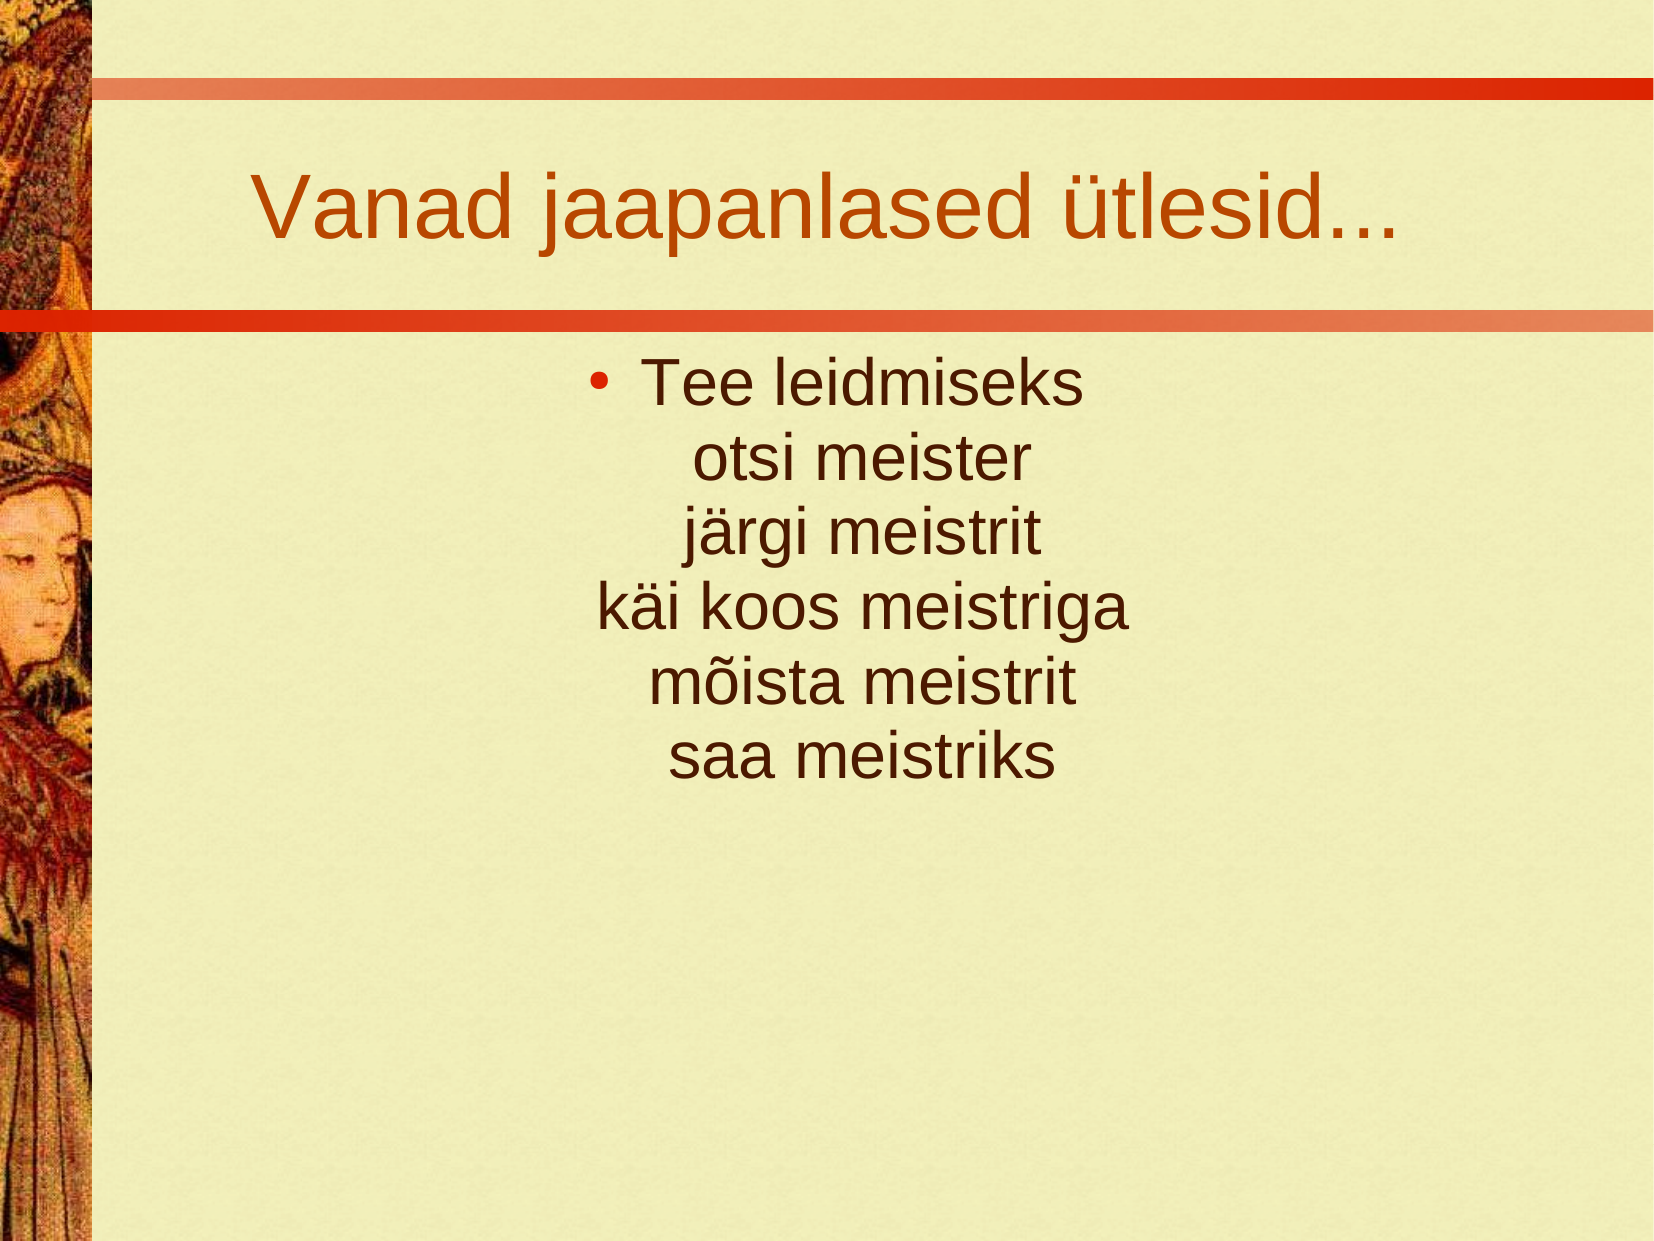

# Vanad jaapanlased ütlesid...
Tee leidmiseks
otsi meister
järgi meistrit
käi koos meistriga
mõista meistrit
saa meistriks